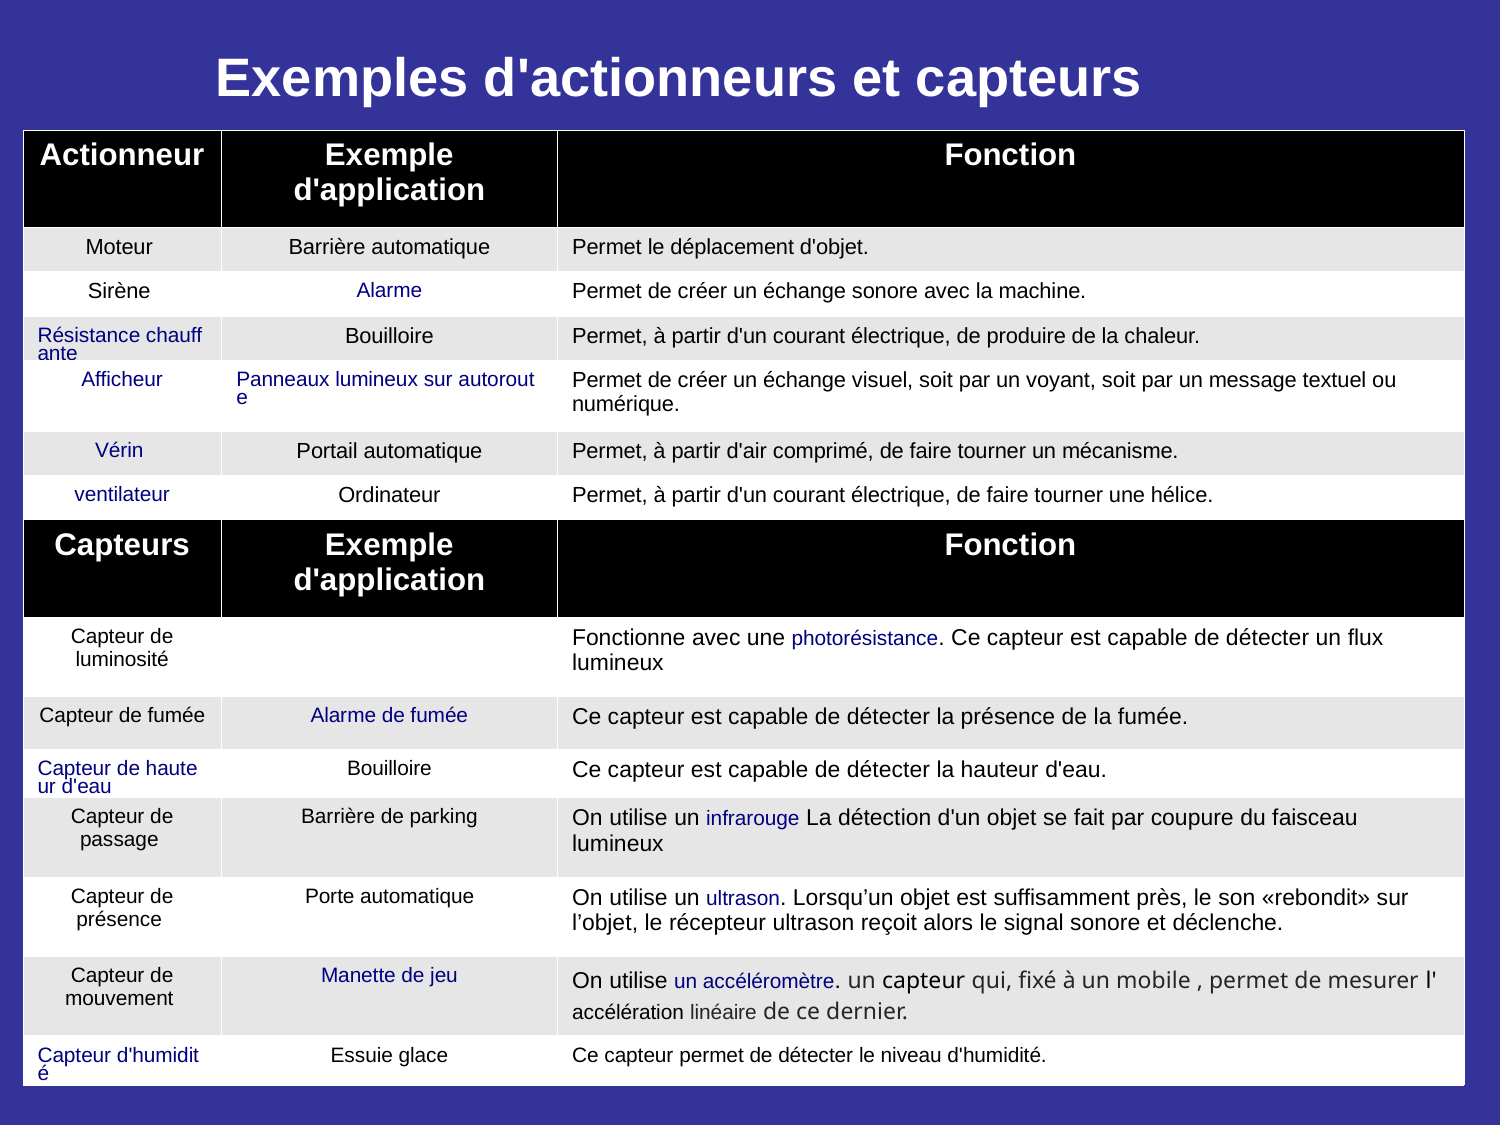

Exemples d'actionneurs et capteurs
| Actionneur | Exemple d'application | Fonction |
| --- | --- | --- |
| Moteur | Barrière automatique | Permet le déplacement d'objet. |
| Sirène | Alarme | Permet de créer un échange sonore avec la machine. |
| Résistance chauffante | Bouilloire | Permet, à partir d'un courant électrique, de produire de la chaleur. |
| Afficheur | Panneaux lumineux sur autoroute | Permet de créer un échange visuel, soit par un voyant, soit par un message textuel ou numérique. |
| Vérin | Portail automatique | Permet, à partir d'air comprimé, de faire tourner un mécanisme. |
| ventilateur | Ordinateur | Permet, à partir d'un courant électrique, de faire tourner une hélice. |
| Capteurs | Exemple d'application | Fonction |
| Capteur de luminosité | | Fonctionne avec une photorésistance. Ce capteur est capable de détecter un flux lumineux |
| Capteur de fumée | Alarme de fumée | Ce capteur est capable de détecter la présence de la fumée. |
| Capteur de hauteur d'eau | Bouilloire | Ce capteur est capable de détecter la hauteur d'eau. |
| Capteur de passage | Barrière de parking | On utilise un infrarouge La détection d'un objet se fait par coupure du faisceau lumineux |
| Capteur de présence | Porte automatique | On utilise un ultrason. Lorsqu’un objet est suffisamment près, le son «rebondit» sur l’objet, le récepteur ultrason reçoit alors le signal sonore et déclenche. |
| Capteur de mouvement | Manette de jeu | On utilise un accéléromètre. un capteur qui, fixé à un mobile , permet de mesurer l'accélération linéaire de ce dernier. |
| Capteur d'humidité | Essuie glace | Ce capteur permet de détecter le niveau d'humidité. |